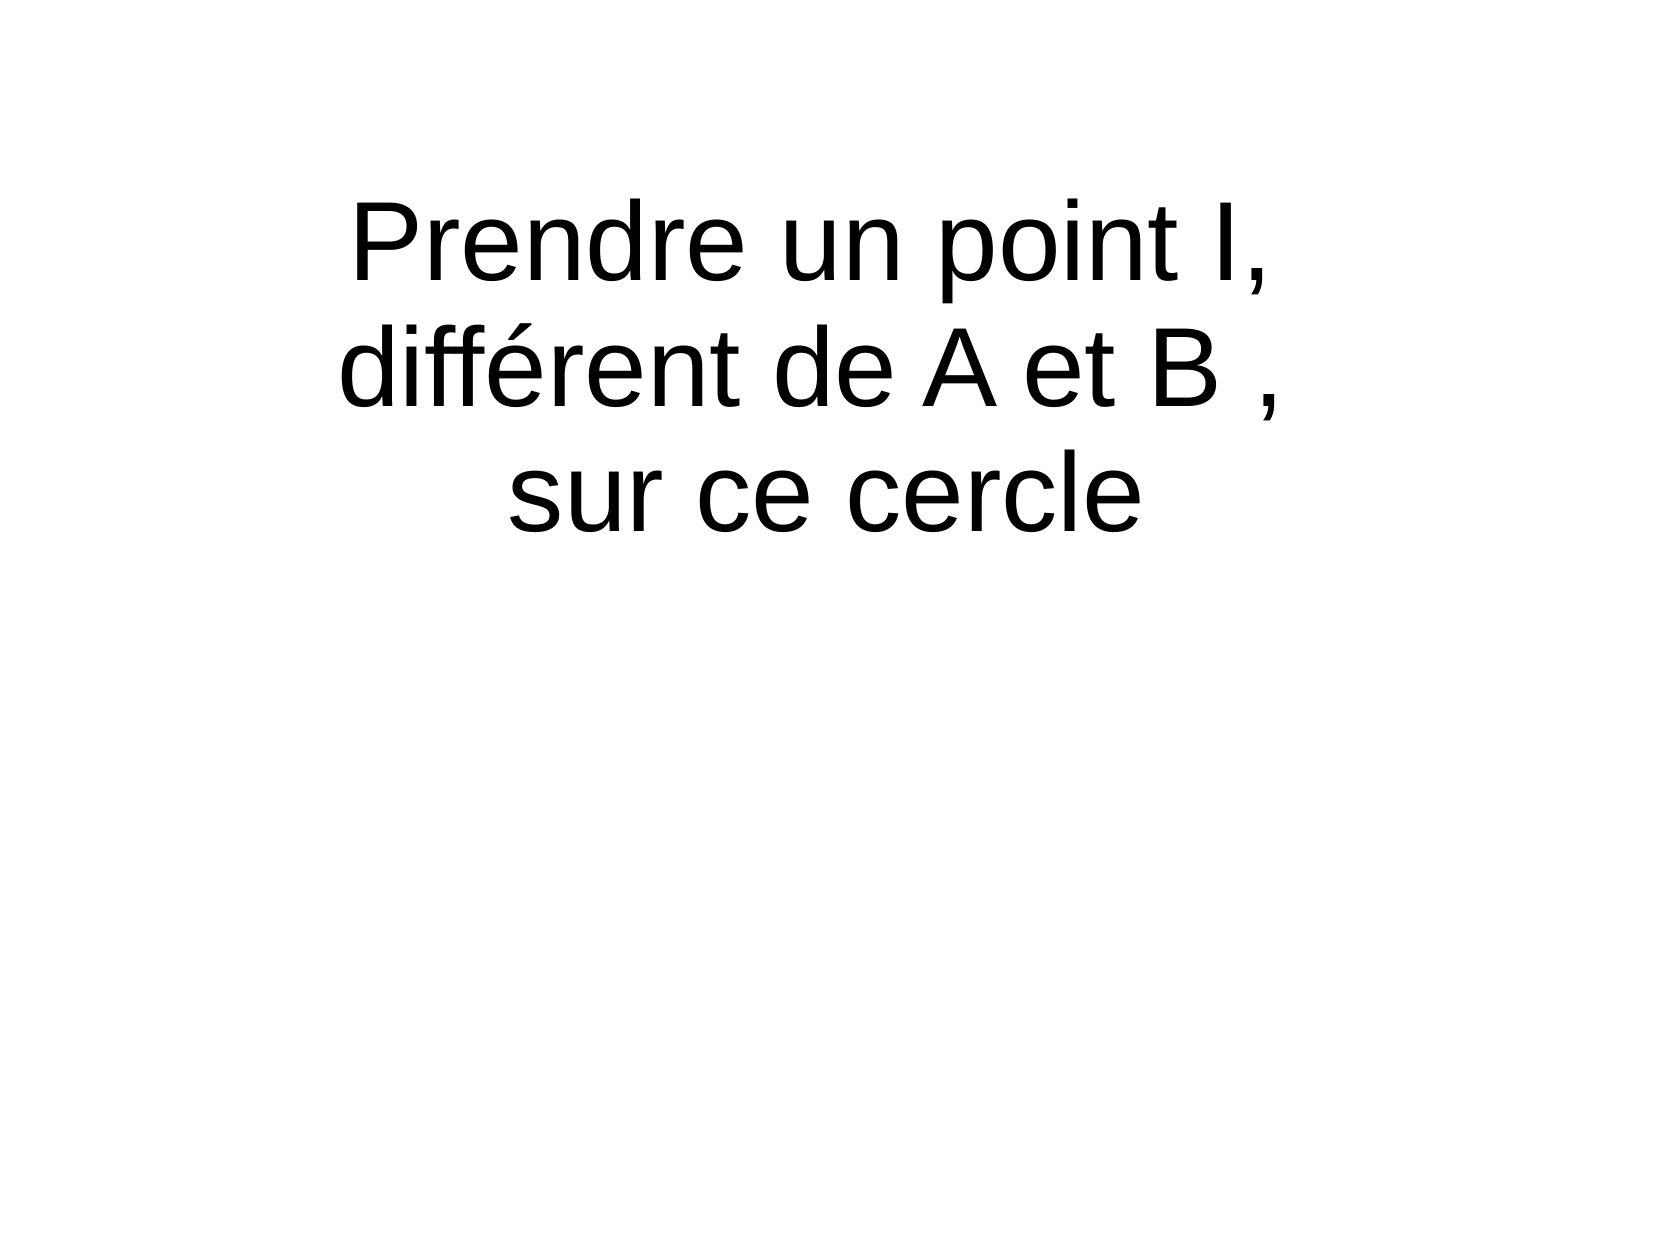

# Prendre un point I,
différent de A et B ,
sur ce cercle